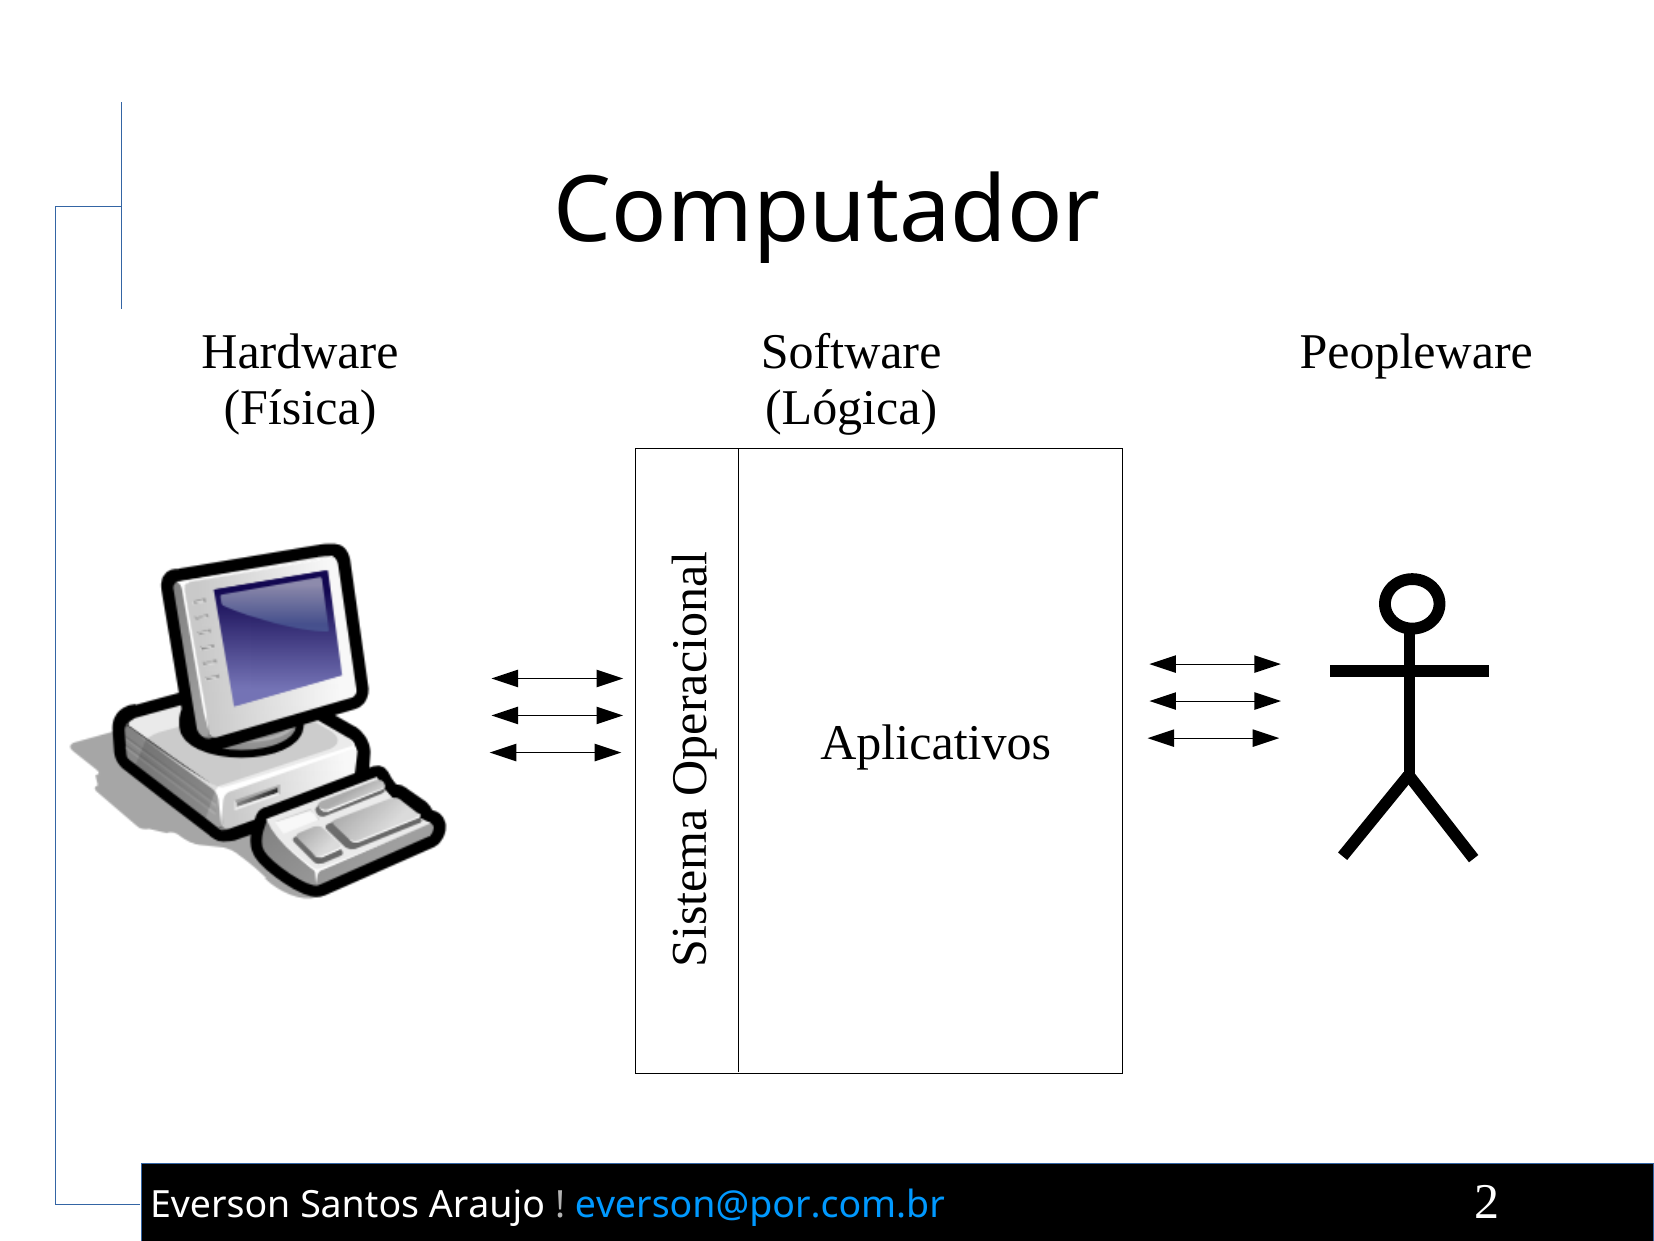

# Computador
Hardware
(Física)
Software
(Lógica)
Peopleware
Aplicativos
Sistema Operacional